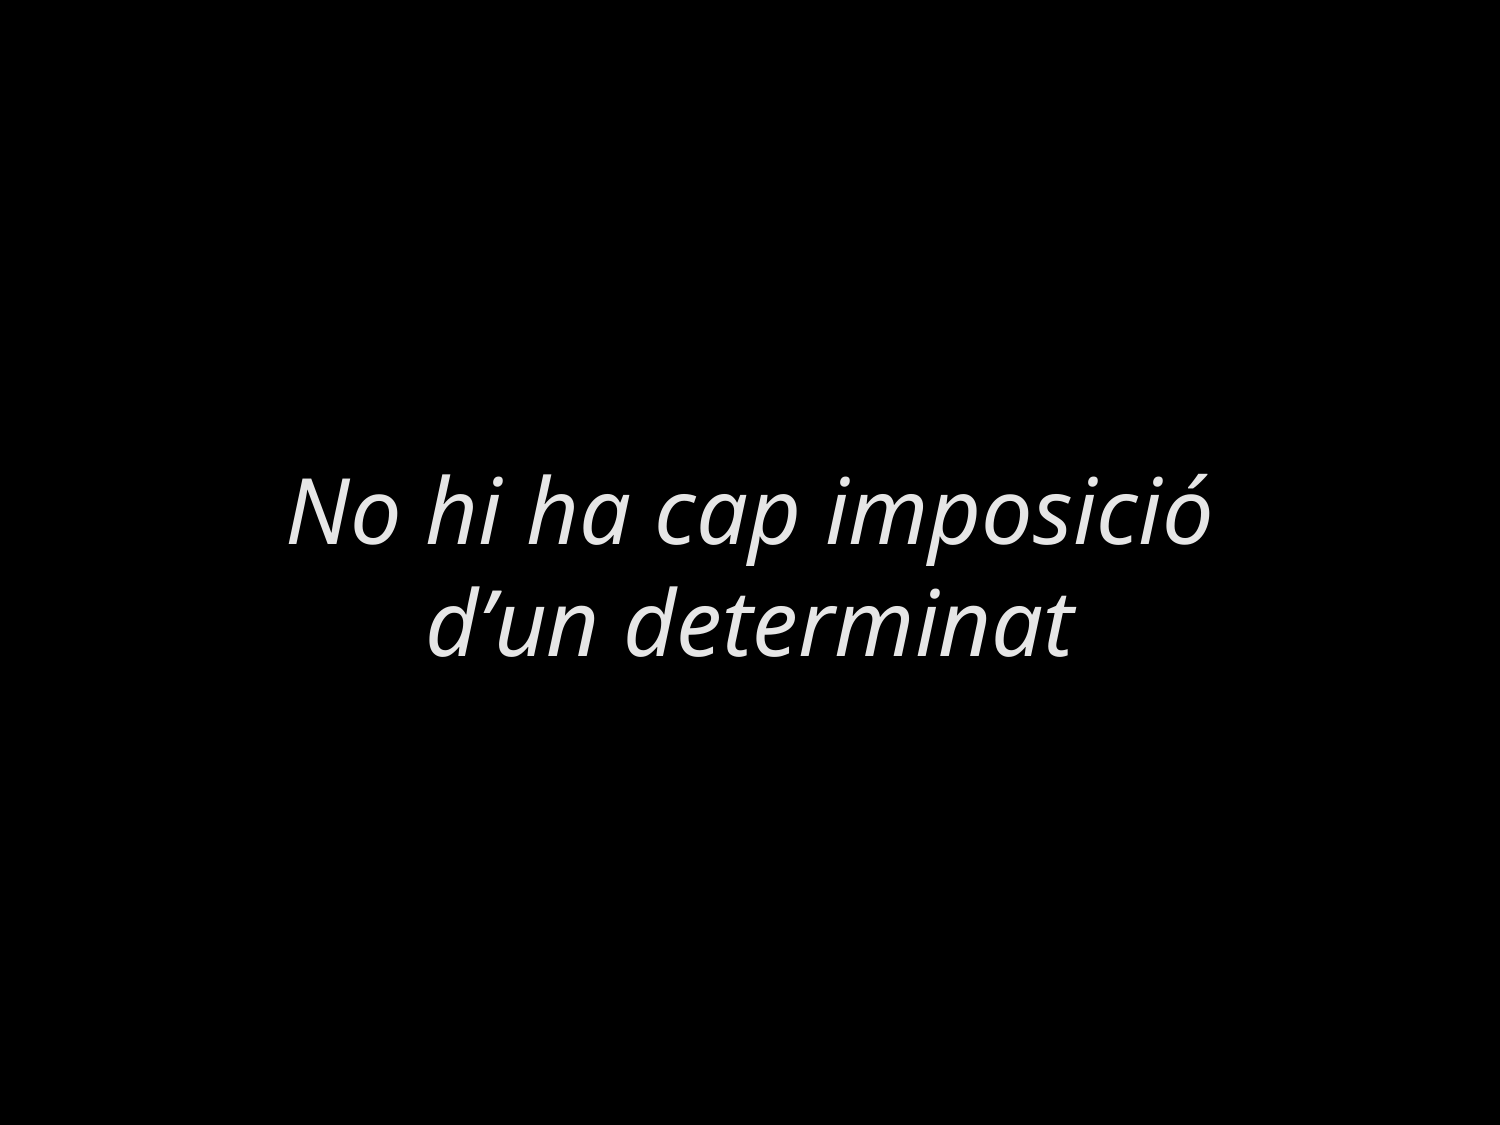

# No hi ha cap imposició
d’un determinat